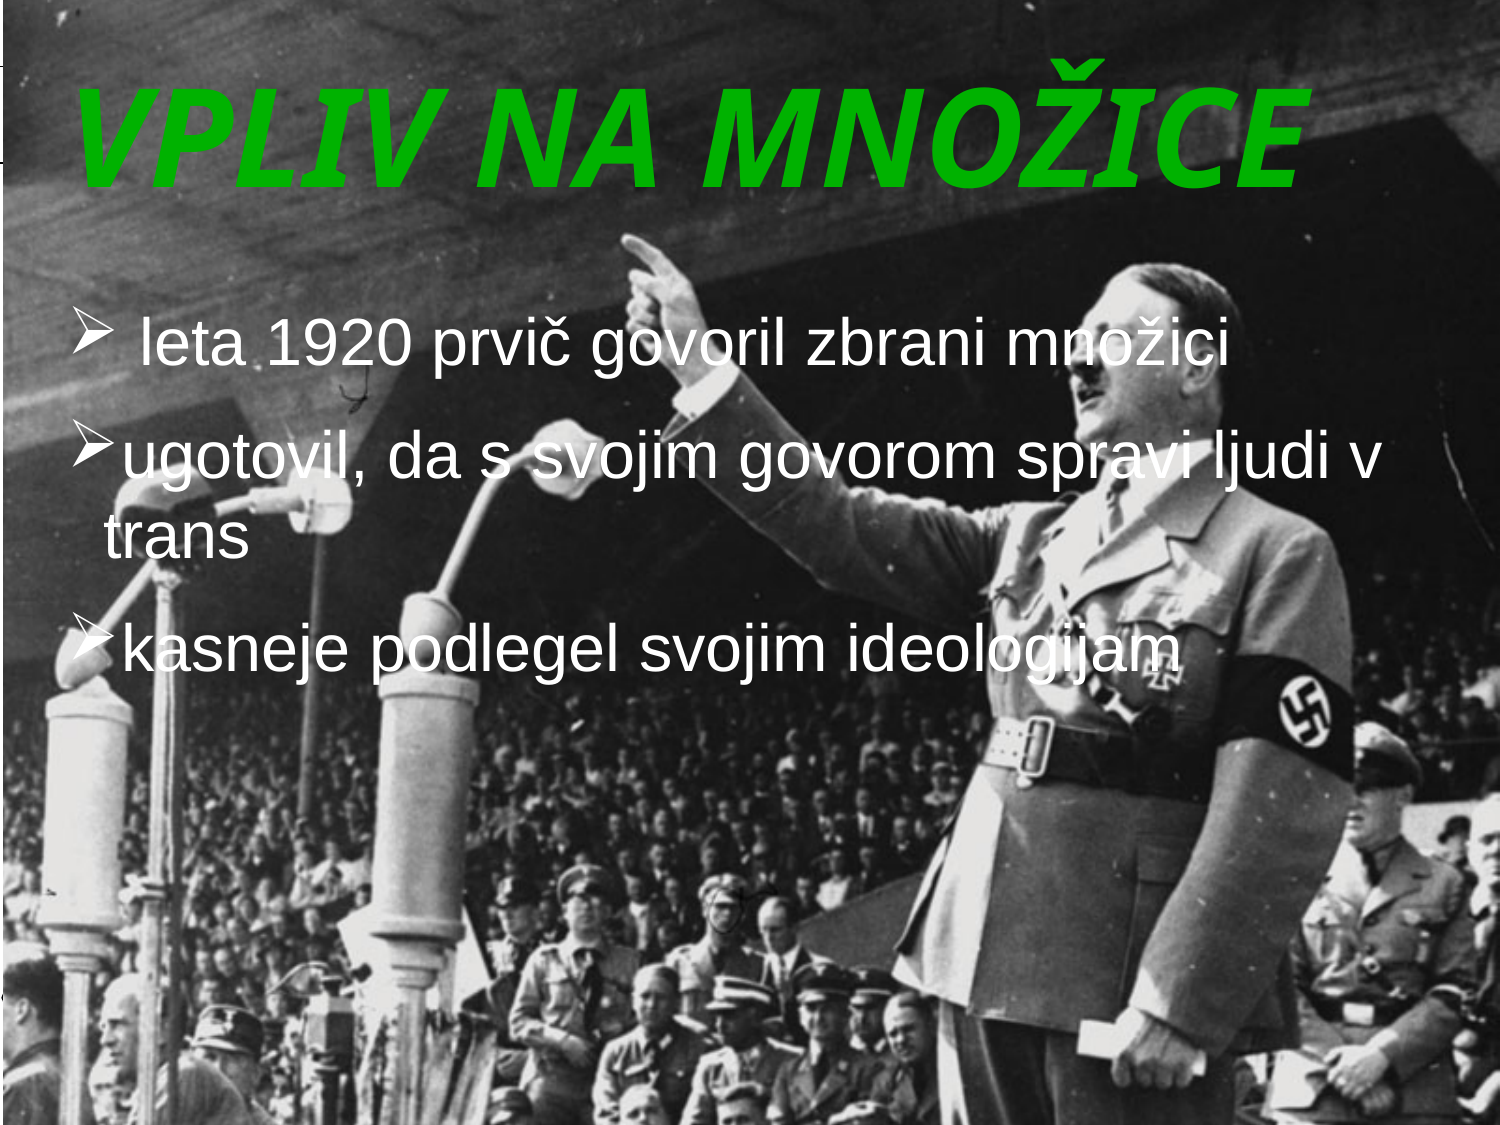

#
VPLIV NA MNOŽICE
 leta 1920 prvič govoril zbrani množici
ugotovil, da s svojim govorom spravi ljudi v trans
kasneje podlegel svojim ideologijam